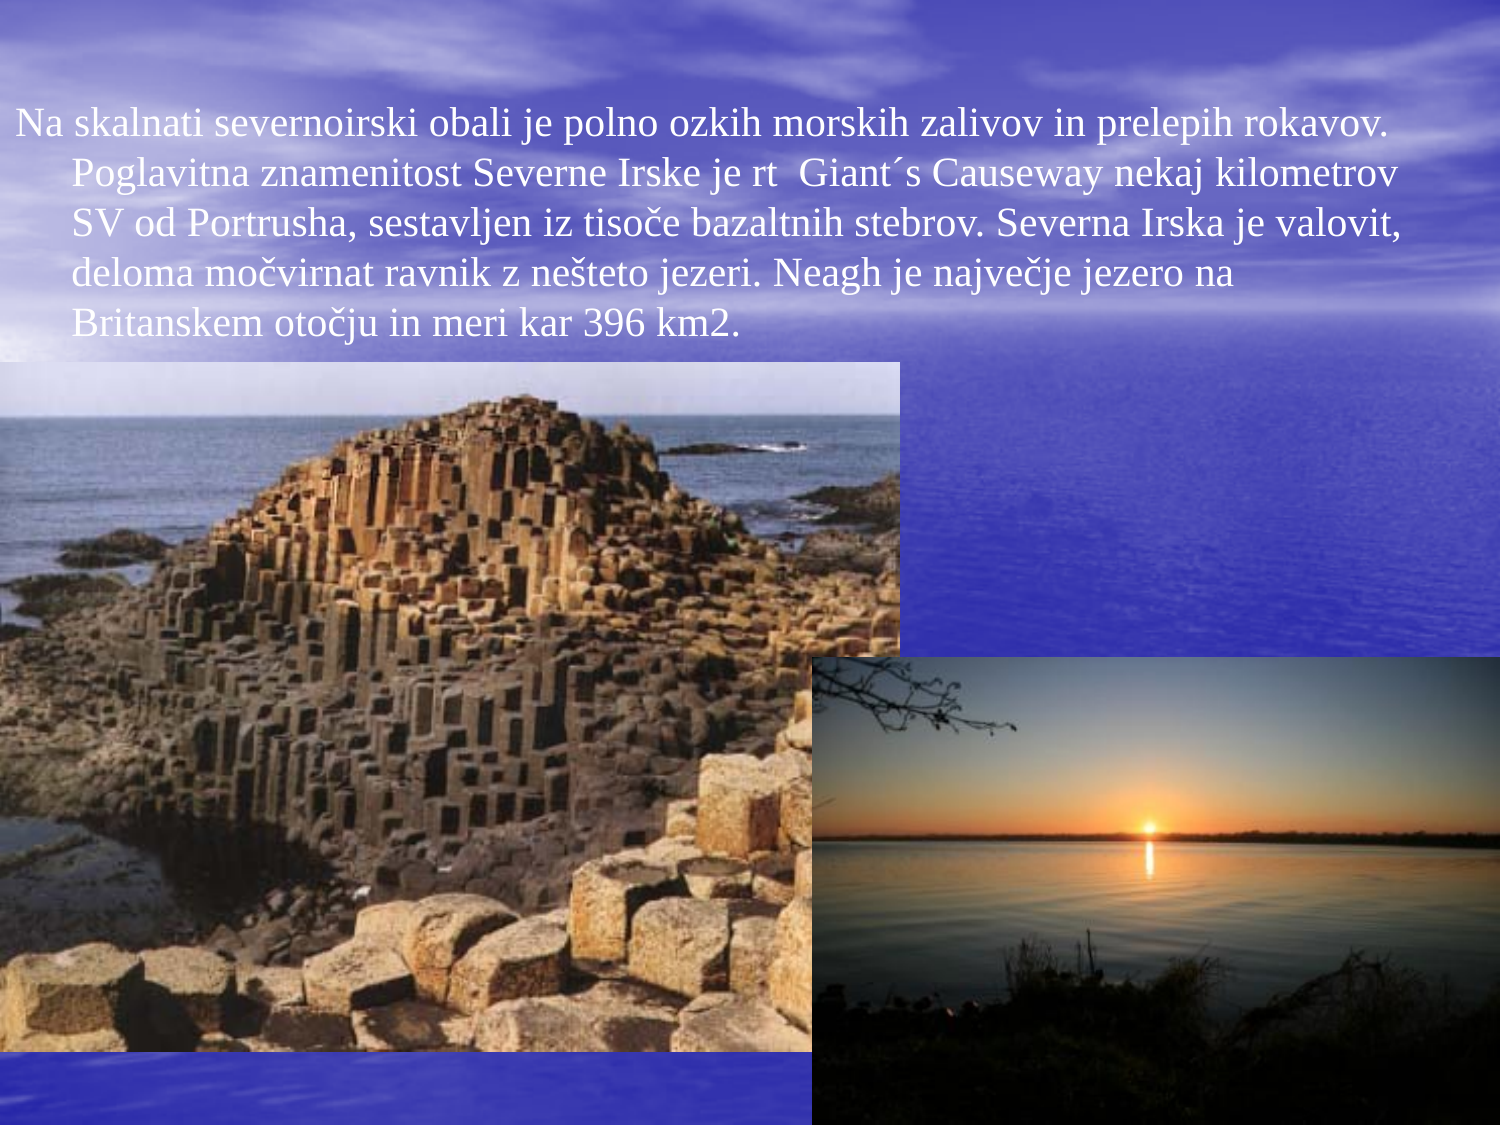

# Na skalnati severnoirski obali je polno ozkih morskih zalivov in prelepih rokavov. Poglavitna znamenitost Severne Irske je rt Giant´s Causeway nekaj kilometrov SV od Portrusha, sestavljen iz tisoče bazaltnih stebrov. Severna Irska je valovit, deloma močvirnat ravnik z nešteto jezeri. Neagh je največje jezero na Britanskem otočju in meri kar 396 km2.